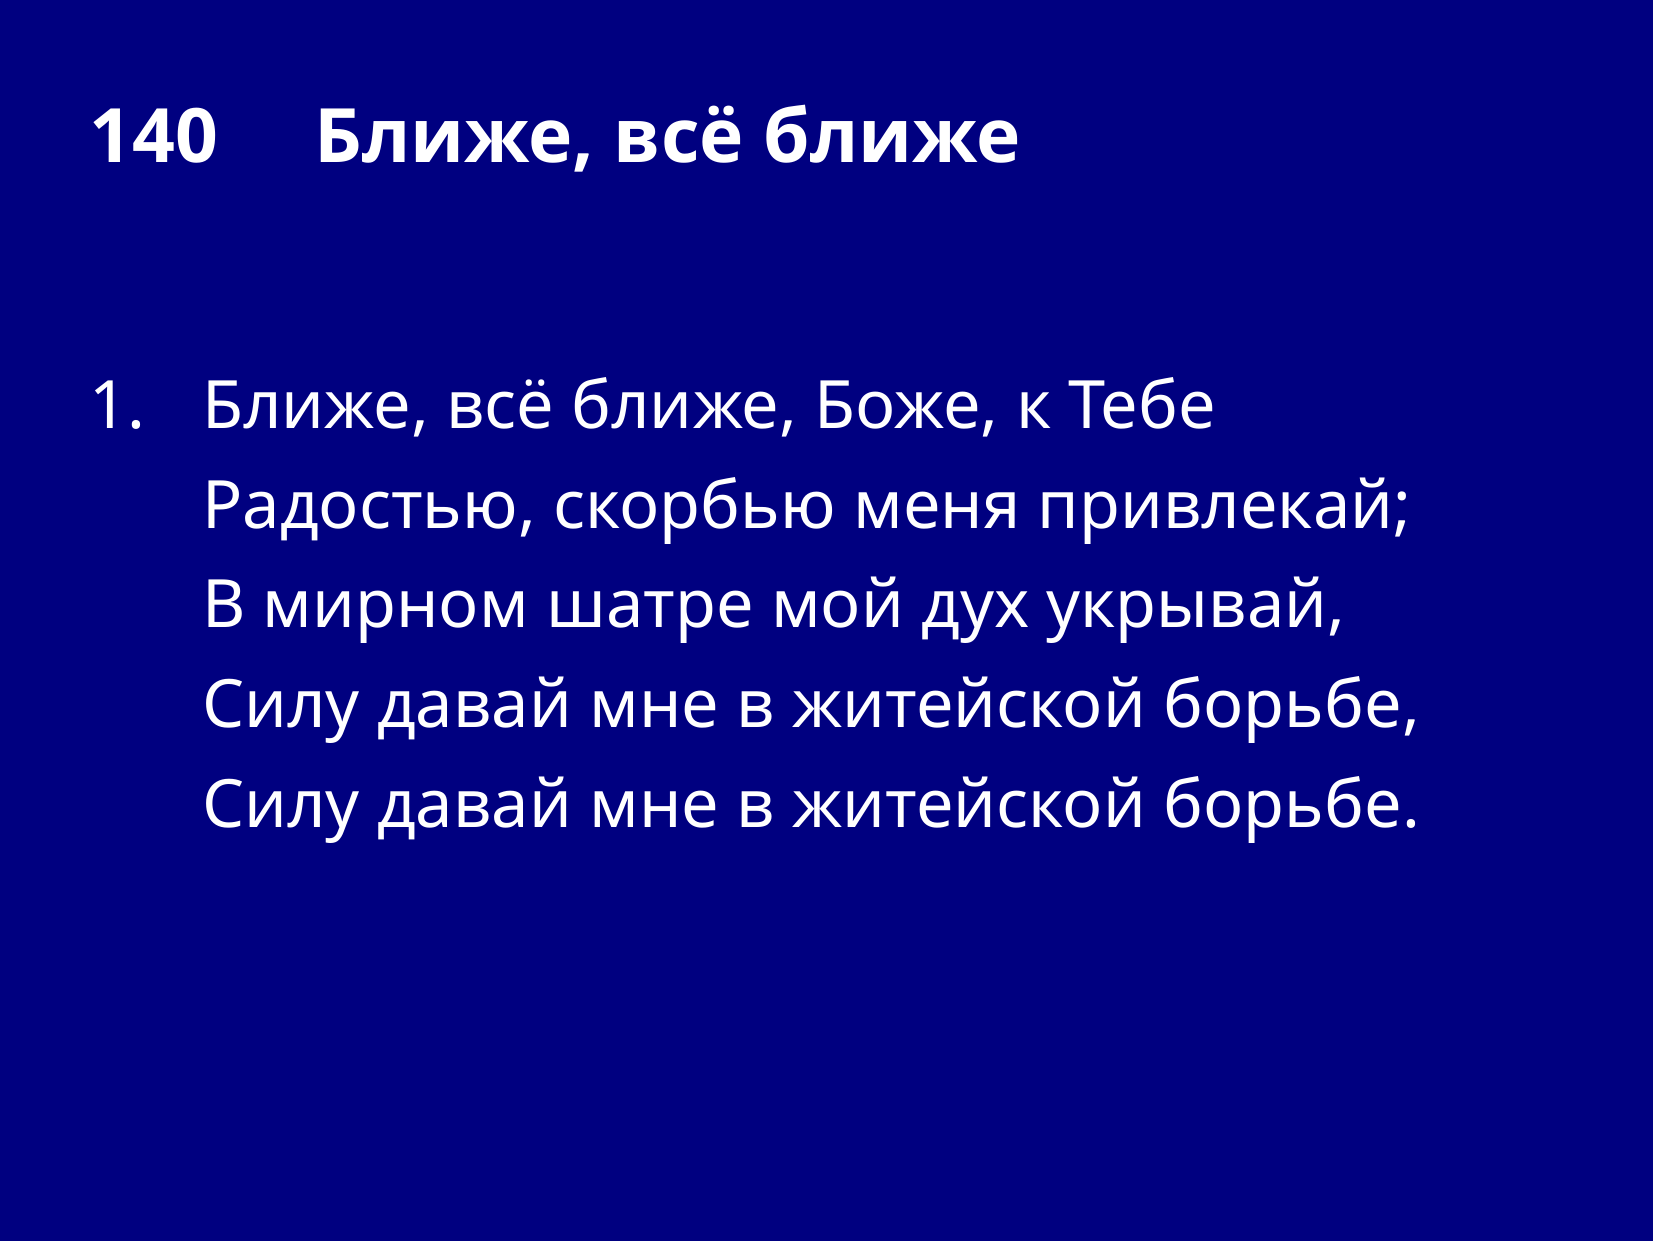

140	Ближе, всё ближе
1.	Ближе, всё ближе, Боже, к Тебе
	Радостью, скорбью меня привлекай;
	В мирном шатре мой дух укрывай,
	Силу давай мне в житейской борьбе,
	Силу давай мне в житейской борьбе.